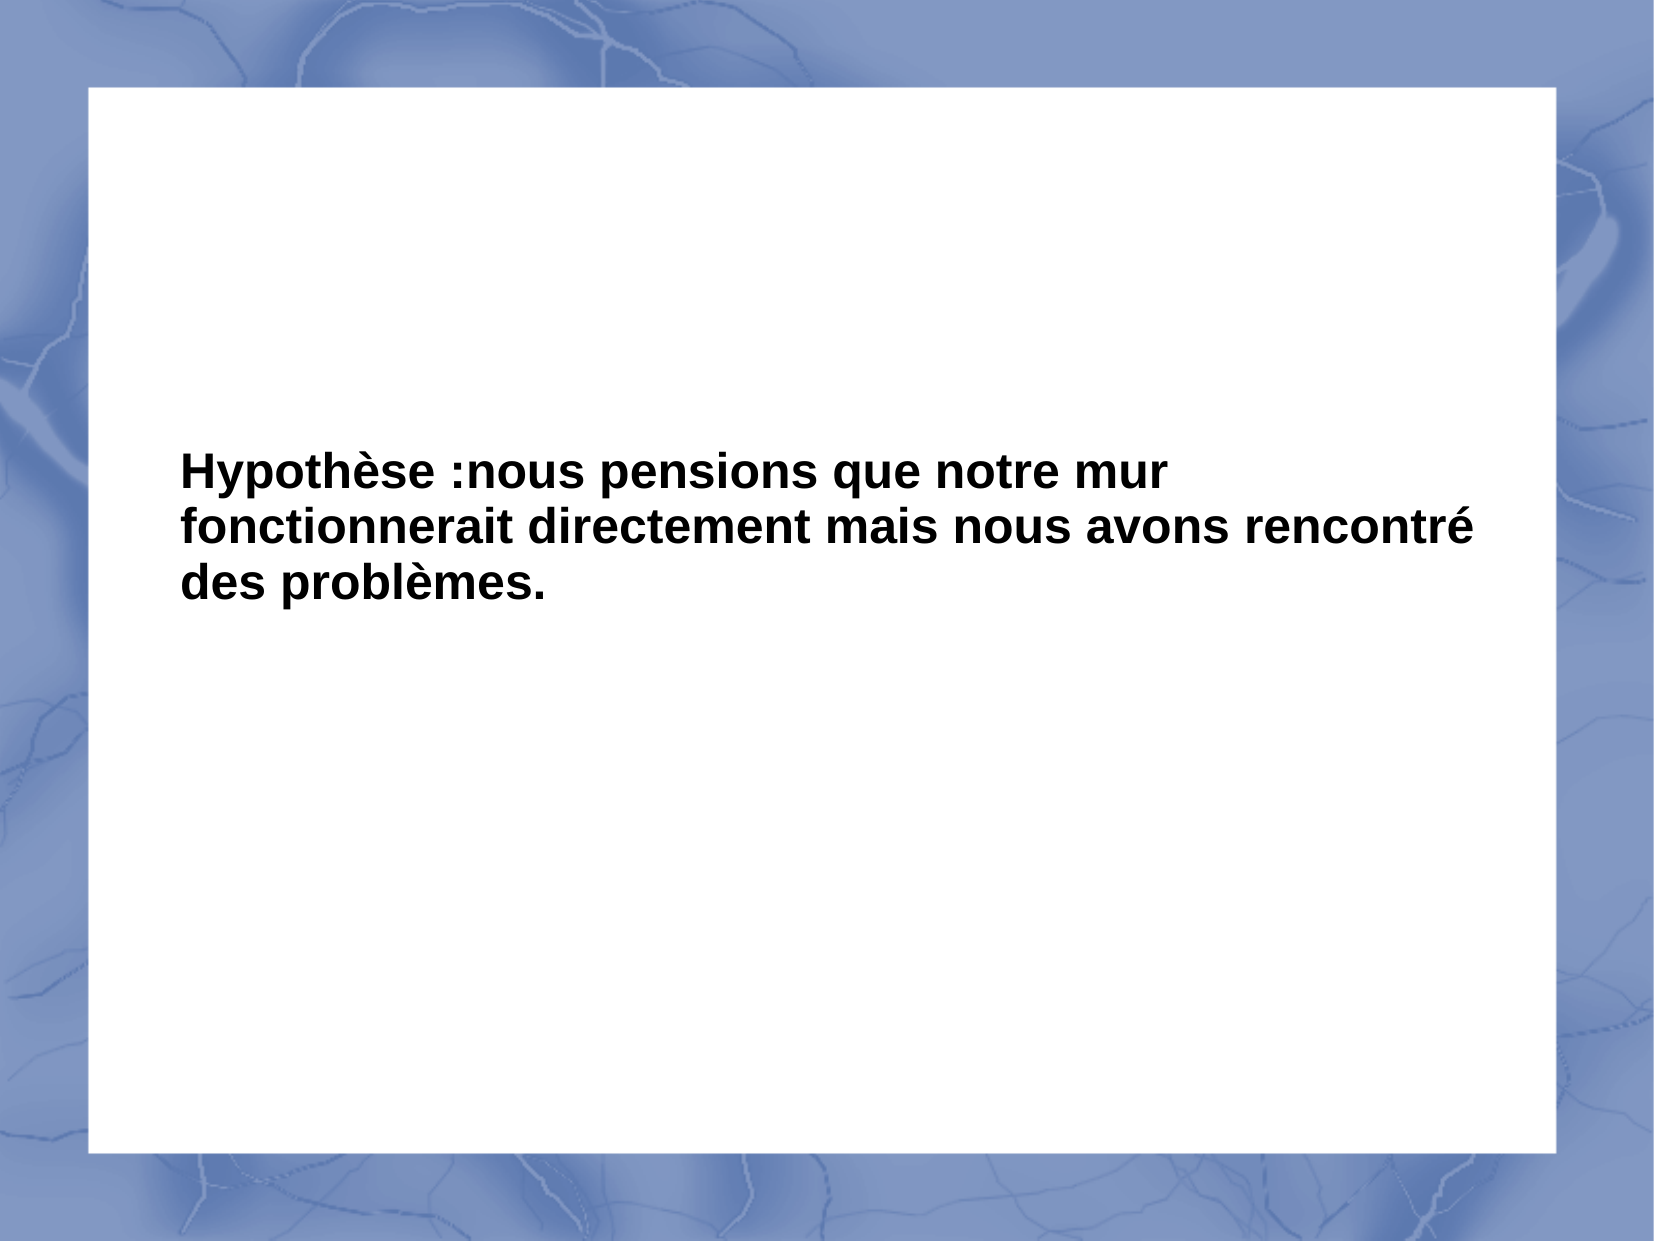

Hypothèse :nous pensions que notre mur fonctionnerait directement mais nous avons rencontré des problèmes.